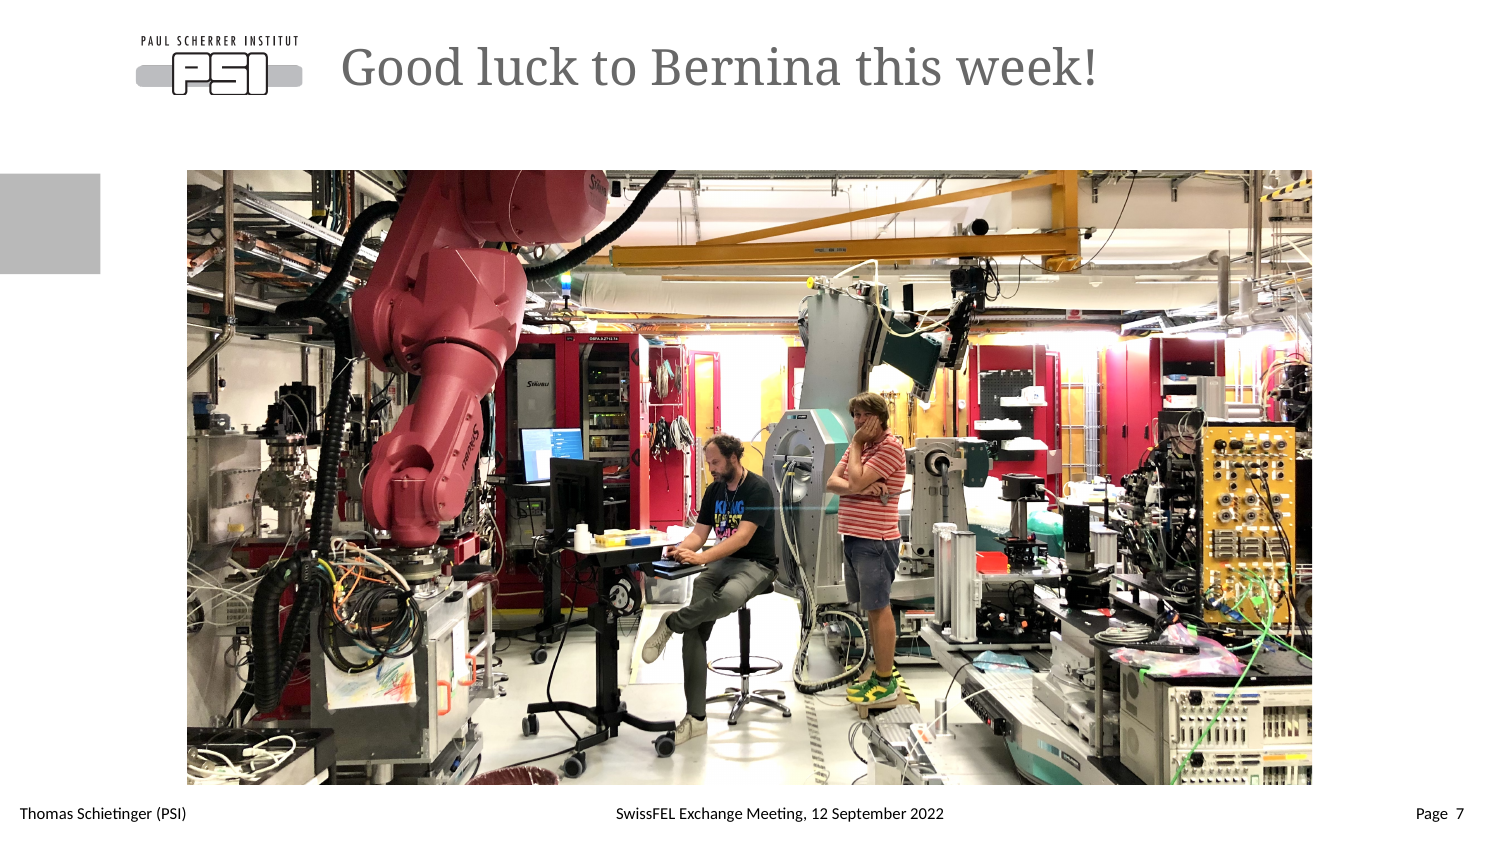

# Good luck to Bernina this week!